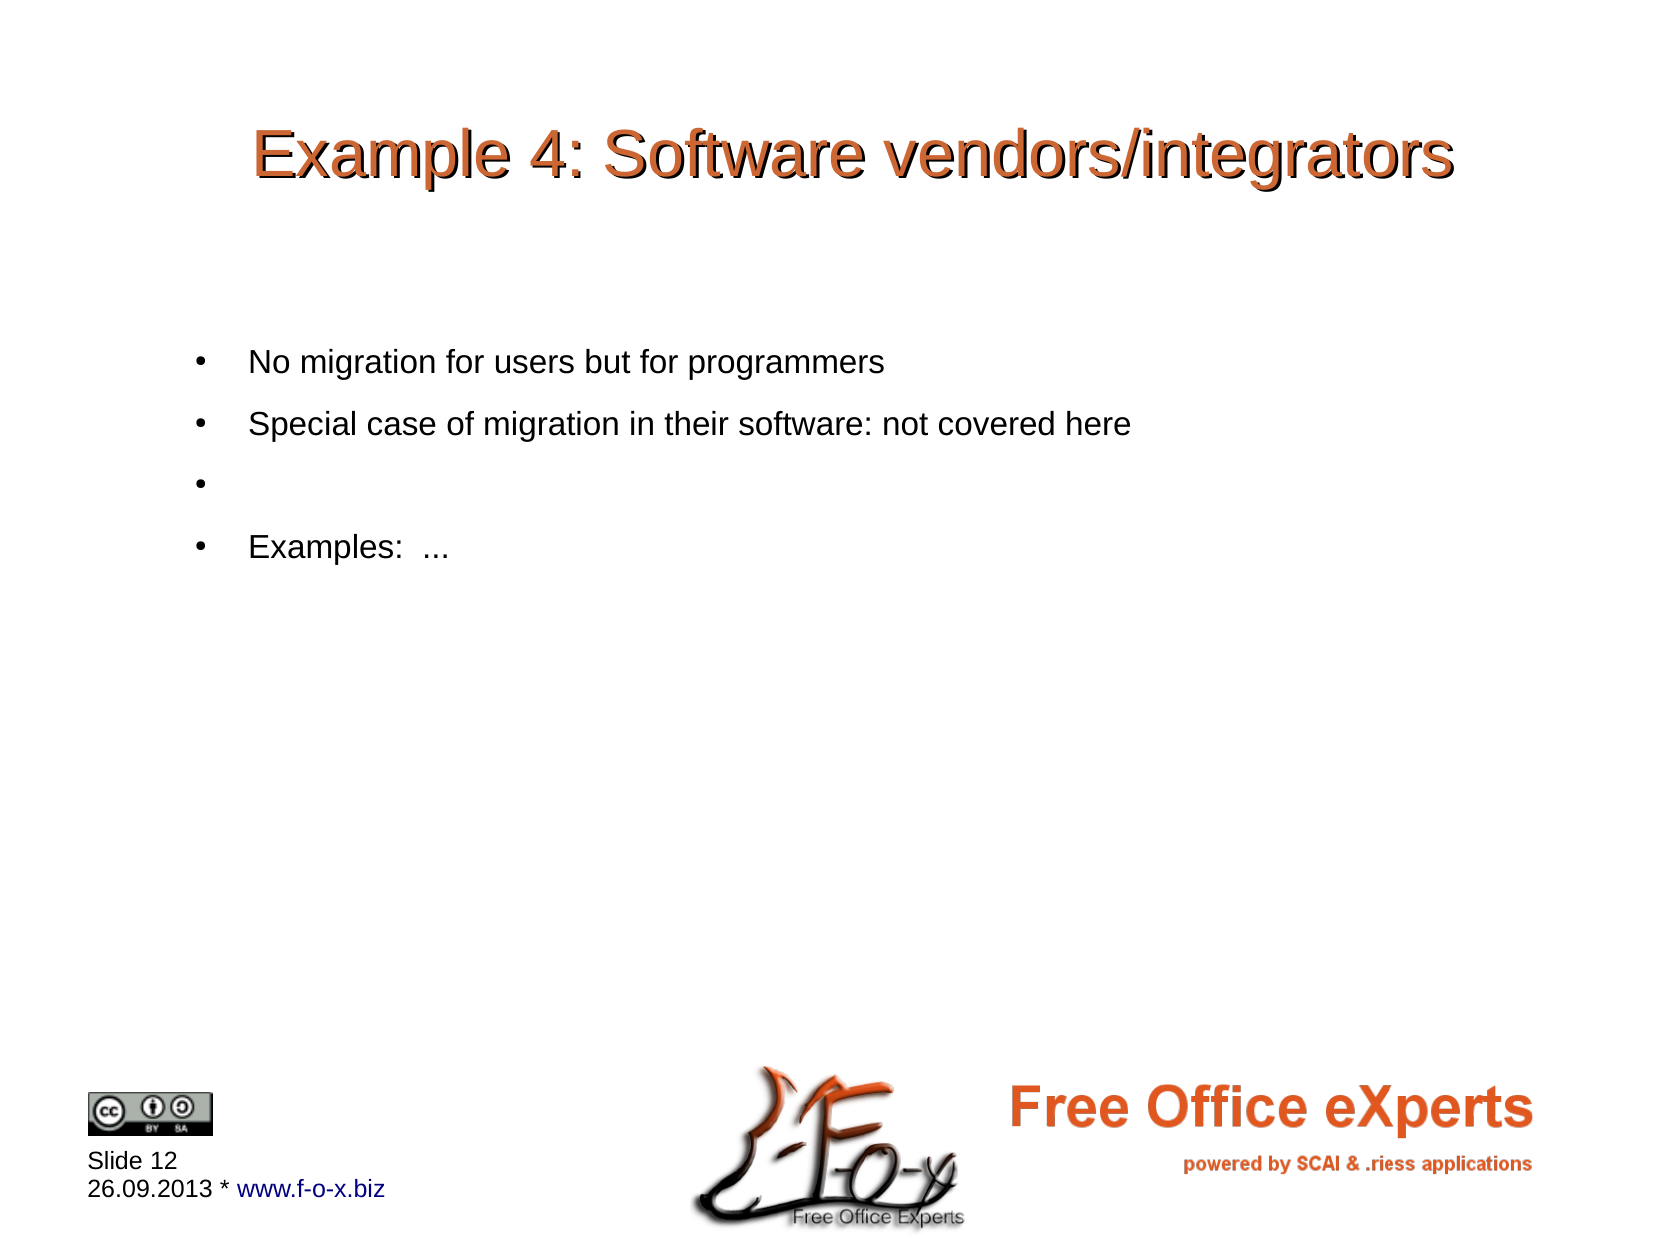

# Example 4: Software vendors/integrators
No migration for users but for programmers
Special case of migration in their software: not covered here
Examples: ...